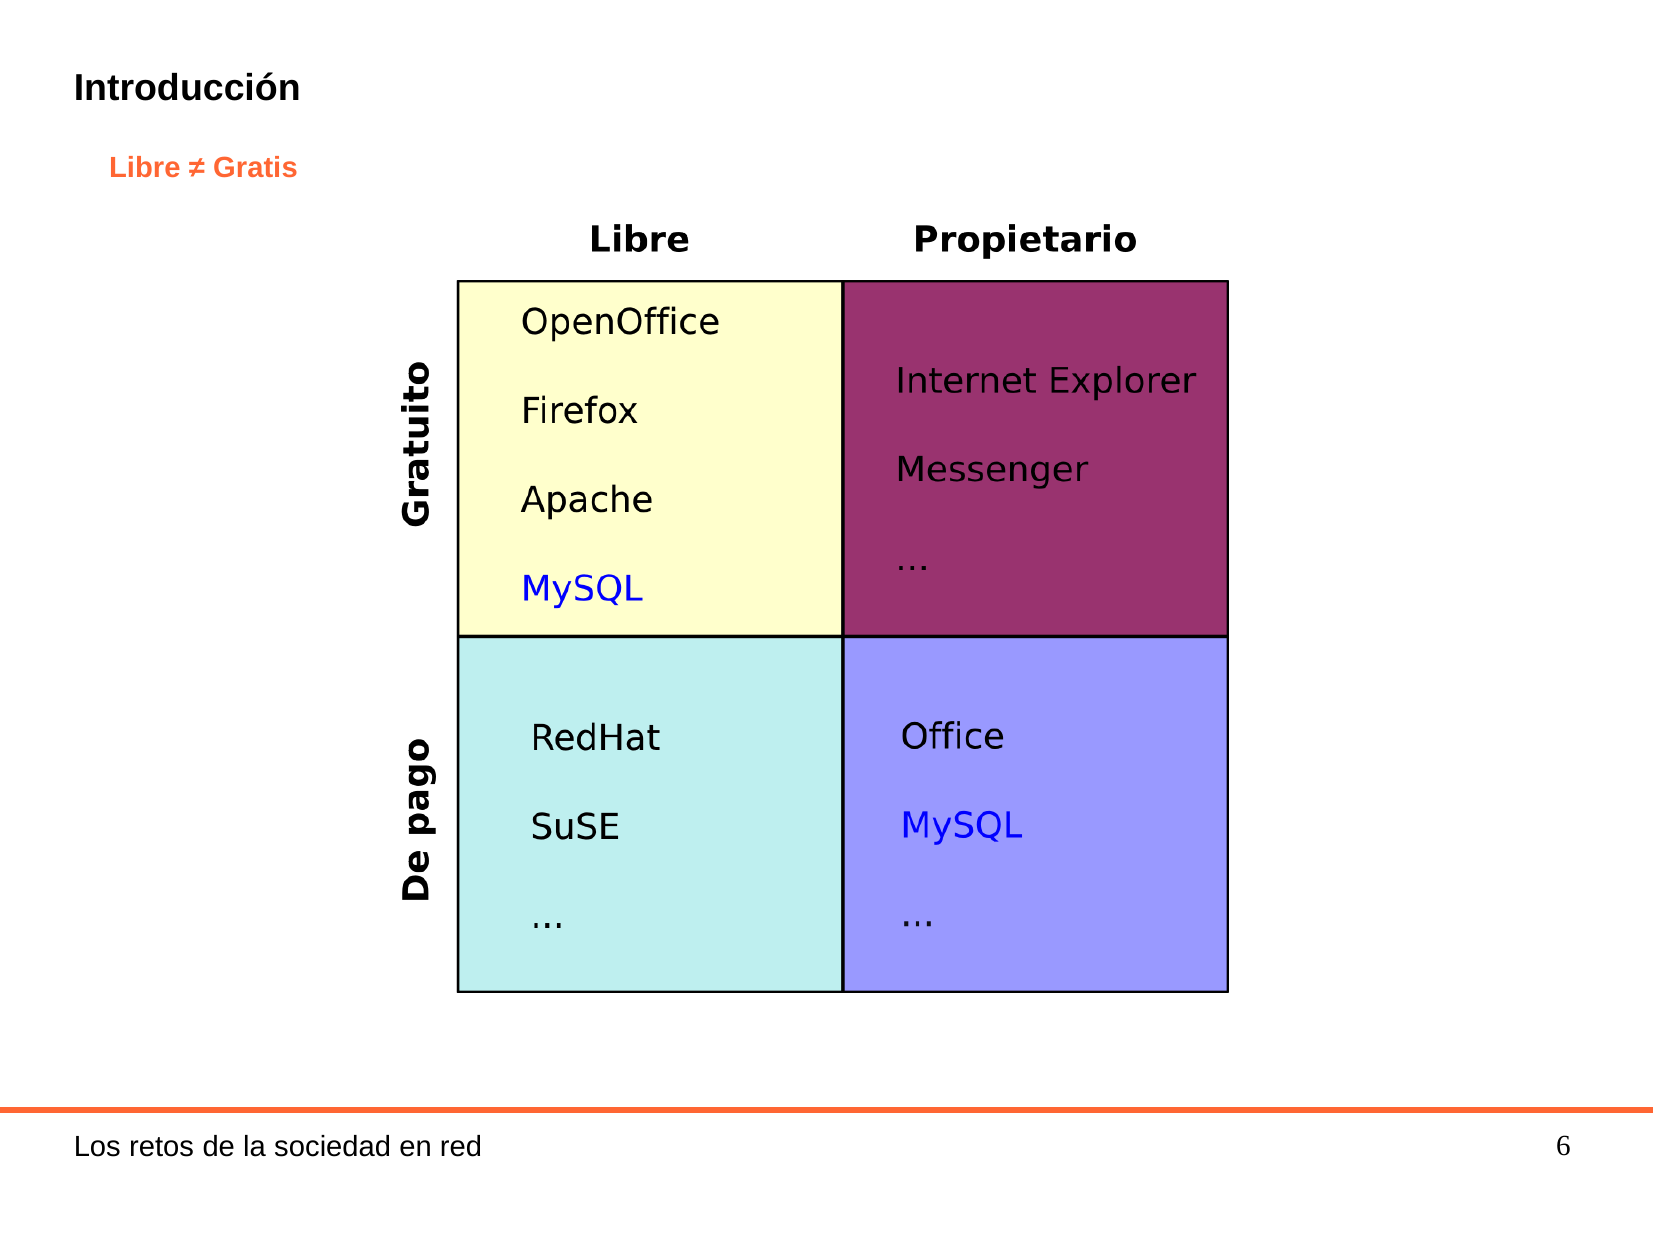

Introducción
Libre ≠ Gratis
Los retos de la sociedad en red
6